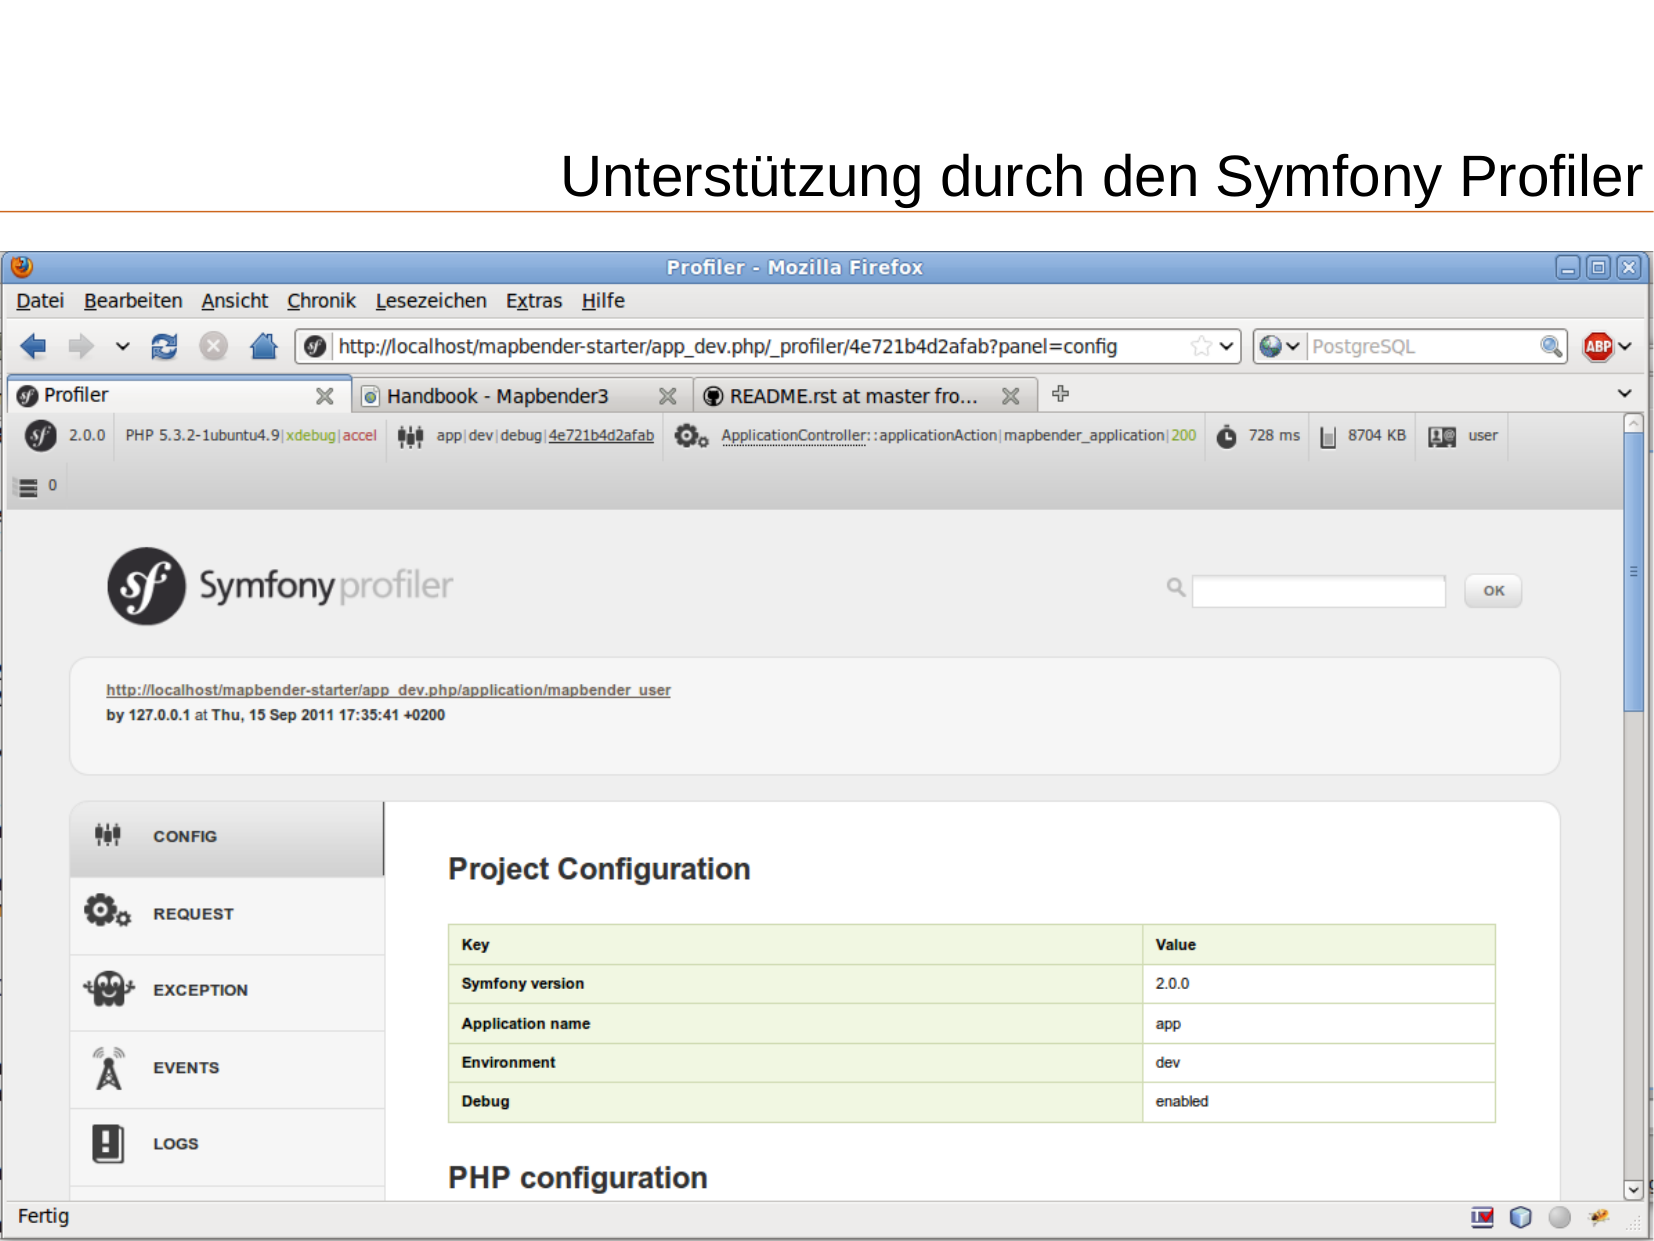

# Unterstützung durch den Symfony Profiler
Mapbender - Einführung zum Mapbender Projekt (Astrid Ede)
20